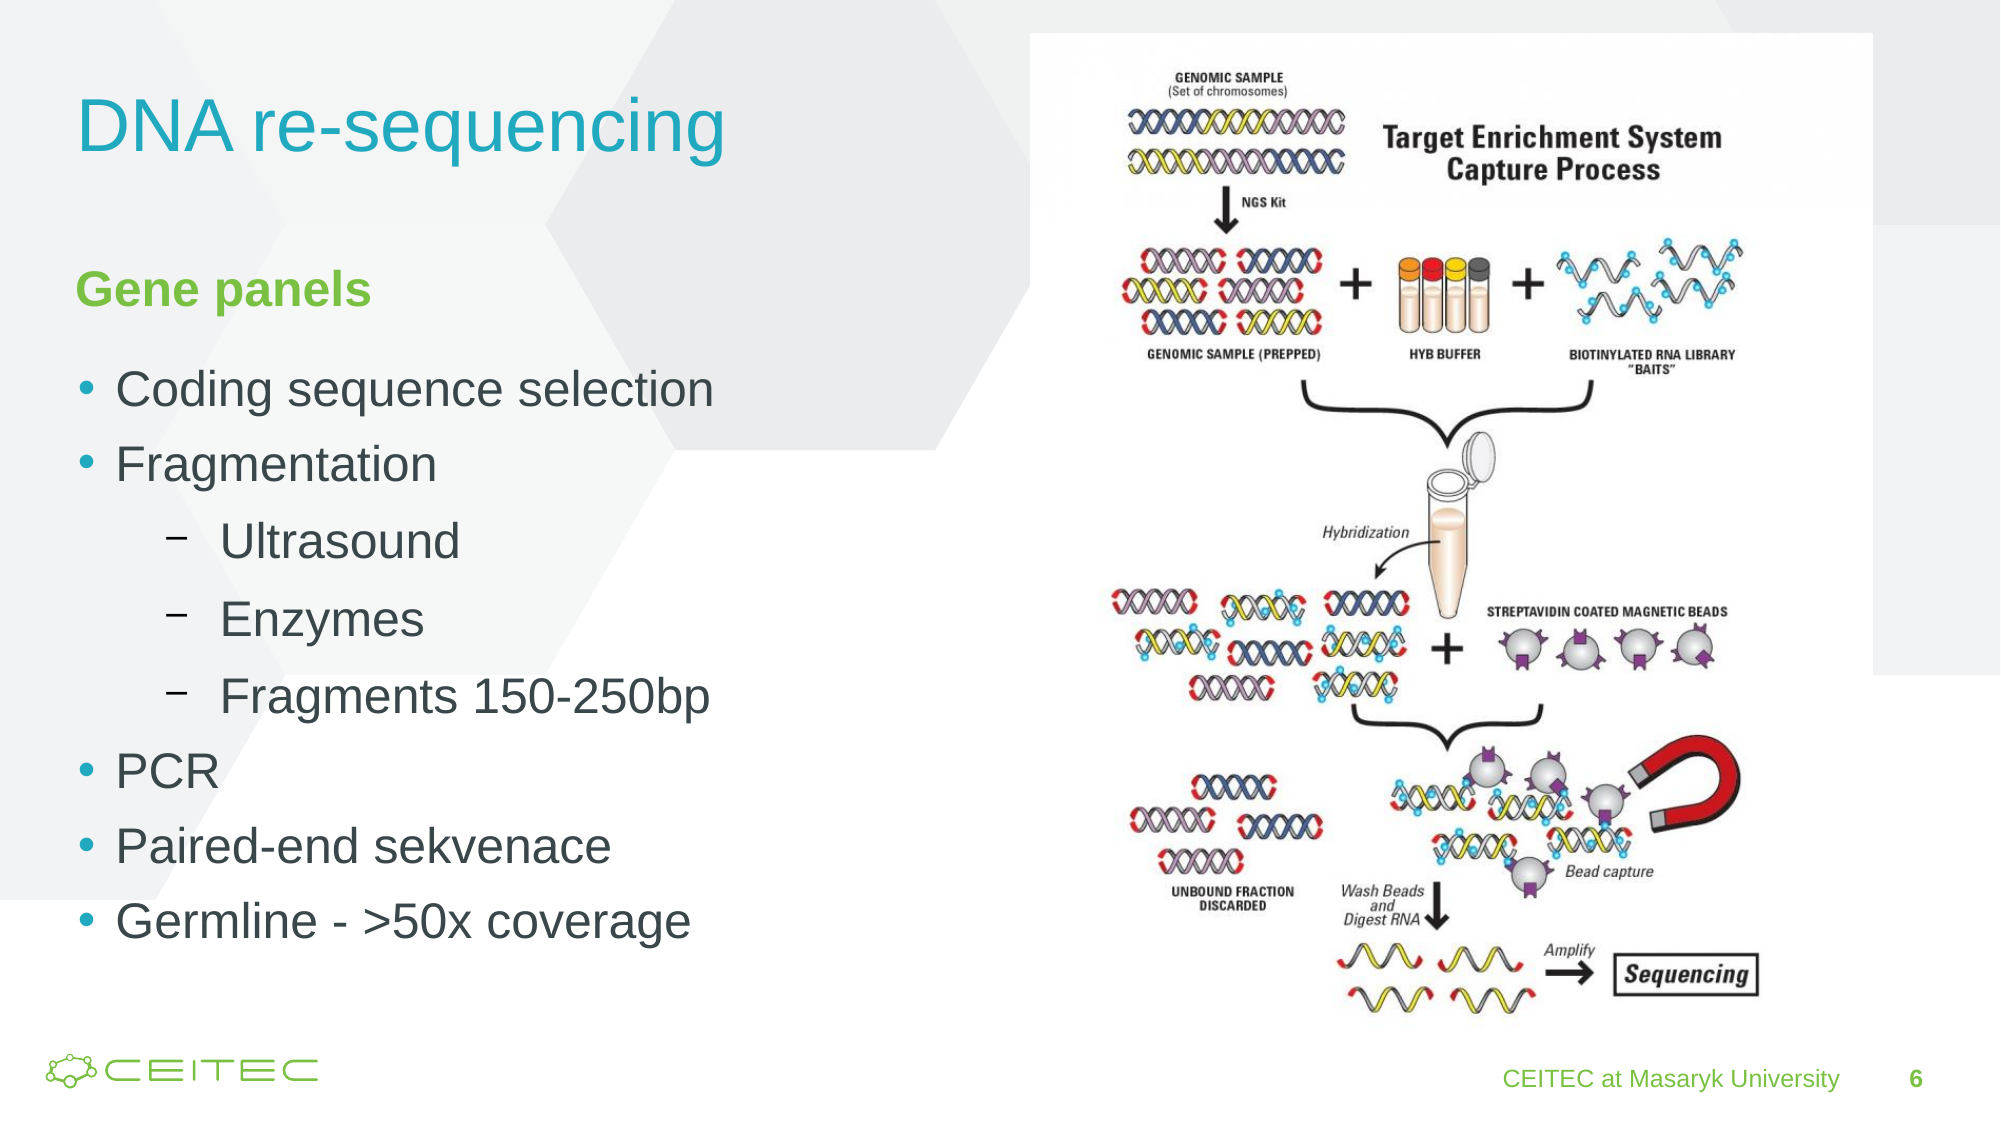

# DNA re-sequencing
Gene panels
Coding sequence selection
Fragmentation
Ultrasound
Enzymes
Fragments 150-250bp
PCR
Paired-end sekvenace
Germline - >50x coverage
CEITEC at Masaryk University